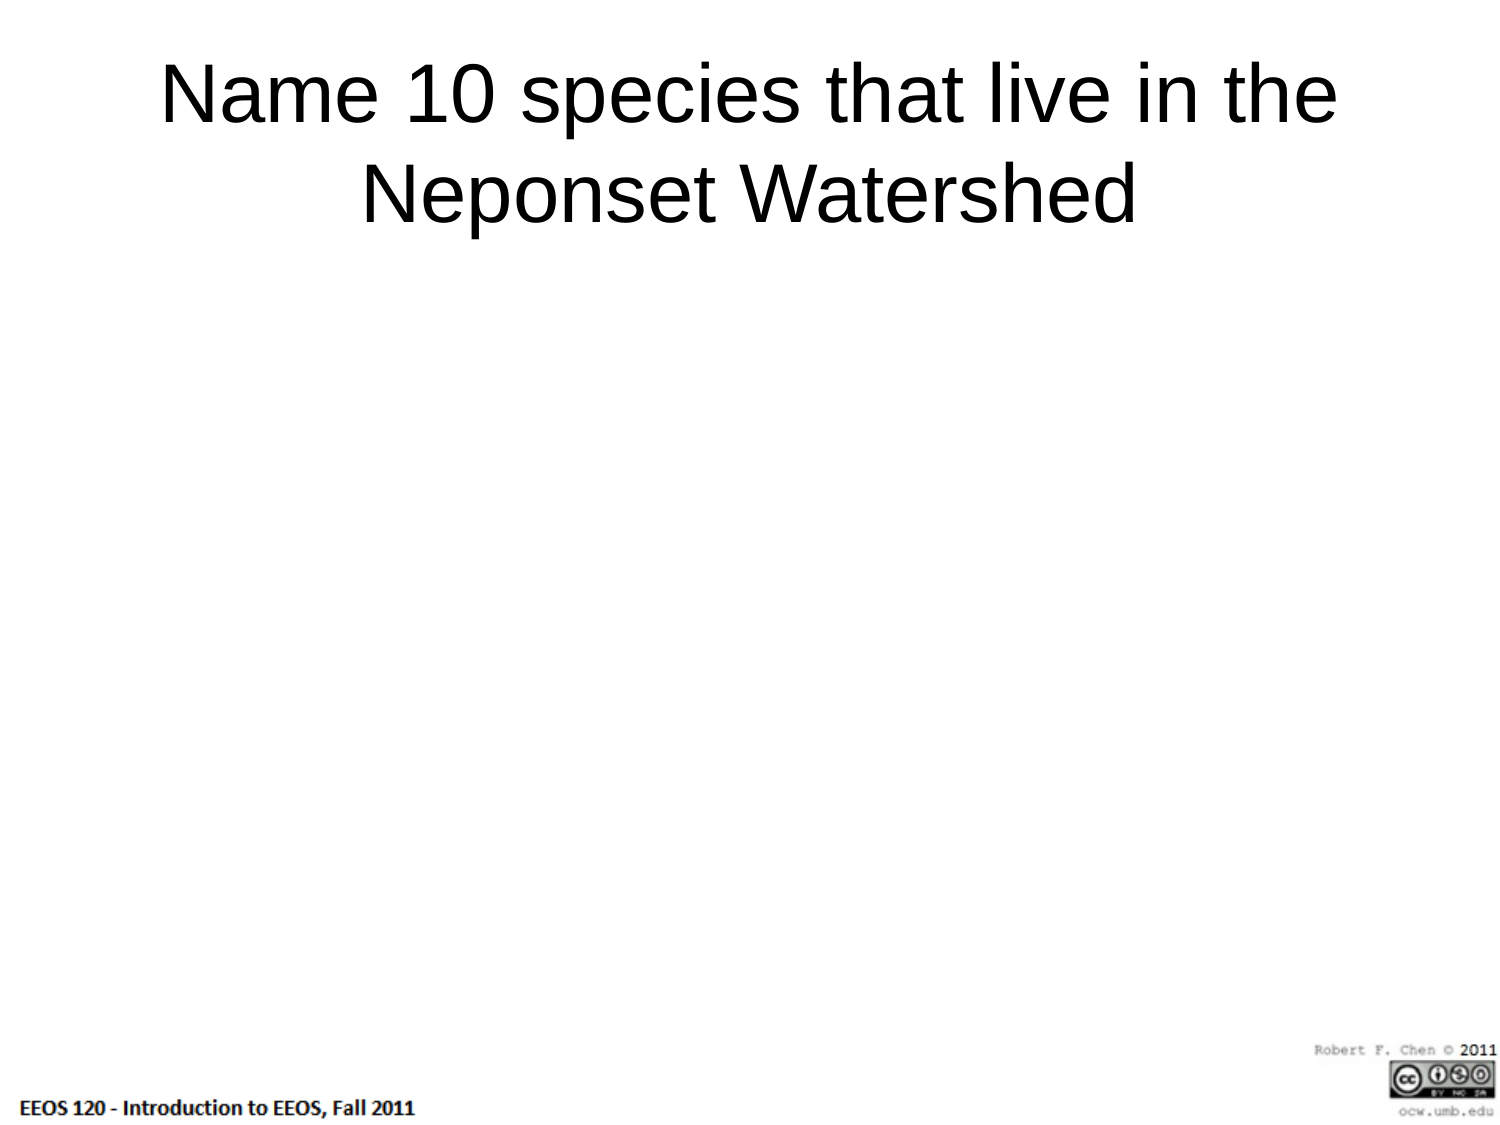

# Name 10 species that live in the Neponset Watershed